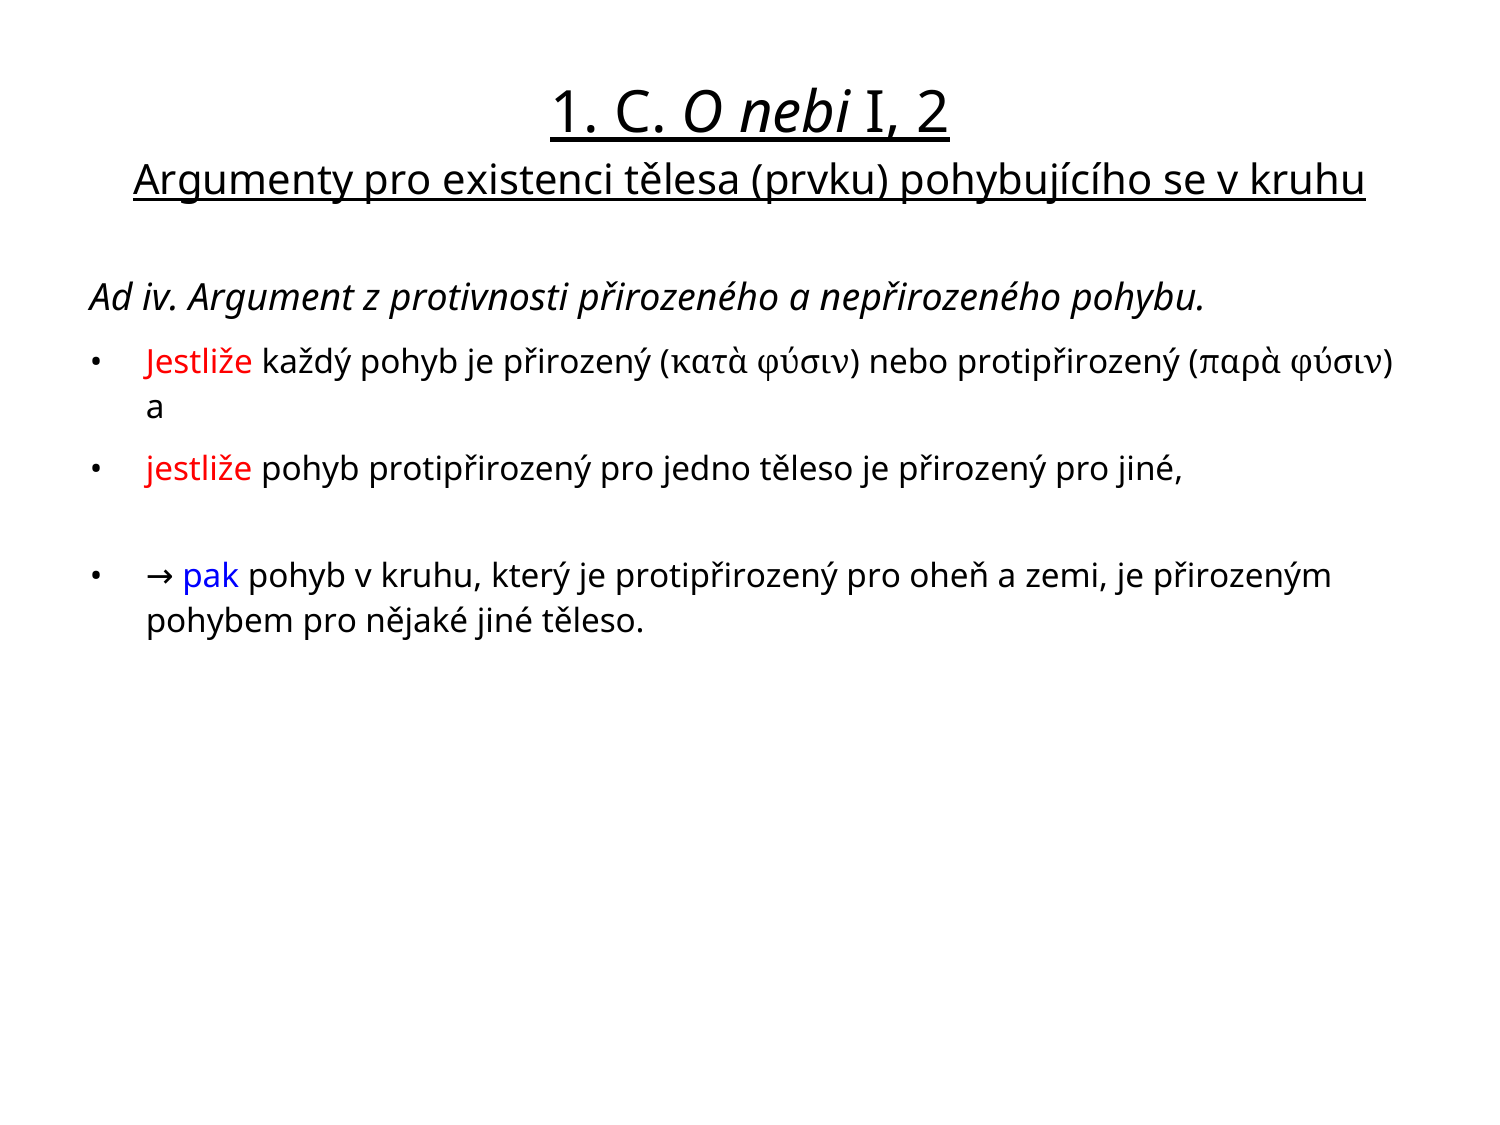

# 1. C. O nebi I, 2 Argumenty pro existenci tělesa (prvku) pohybujícího se v kruhu
Ad iv. Argument z protivnosti přirozeného a nepřirozeného pohybu.
Jestliže každý pohyb je přirozený (κατὰ φύσιν) nebo protipřirozený (παρὰ φύσιν) a
jestliže pohyb protipřirozený pro jedno těleso je přirozený pro jiné,
→ pak pohyb v kruhu, který je protipřirozený pro oheň a zemi, je přirozeným pohybem pro nějaké jiné těleso.